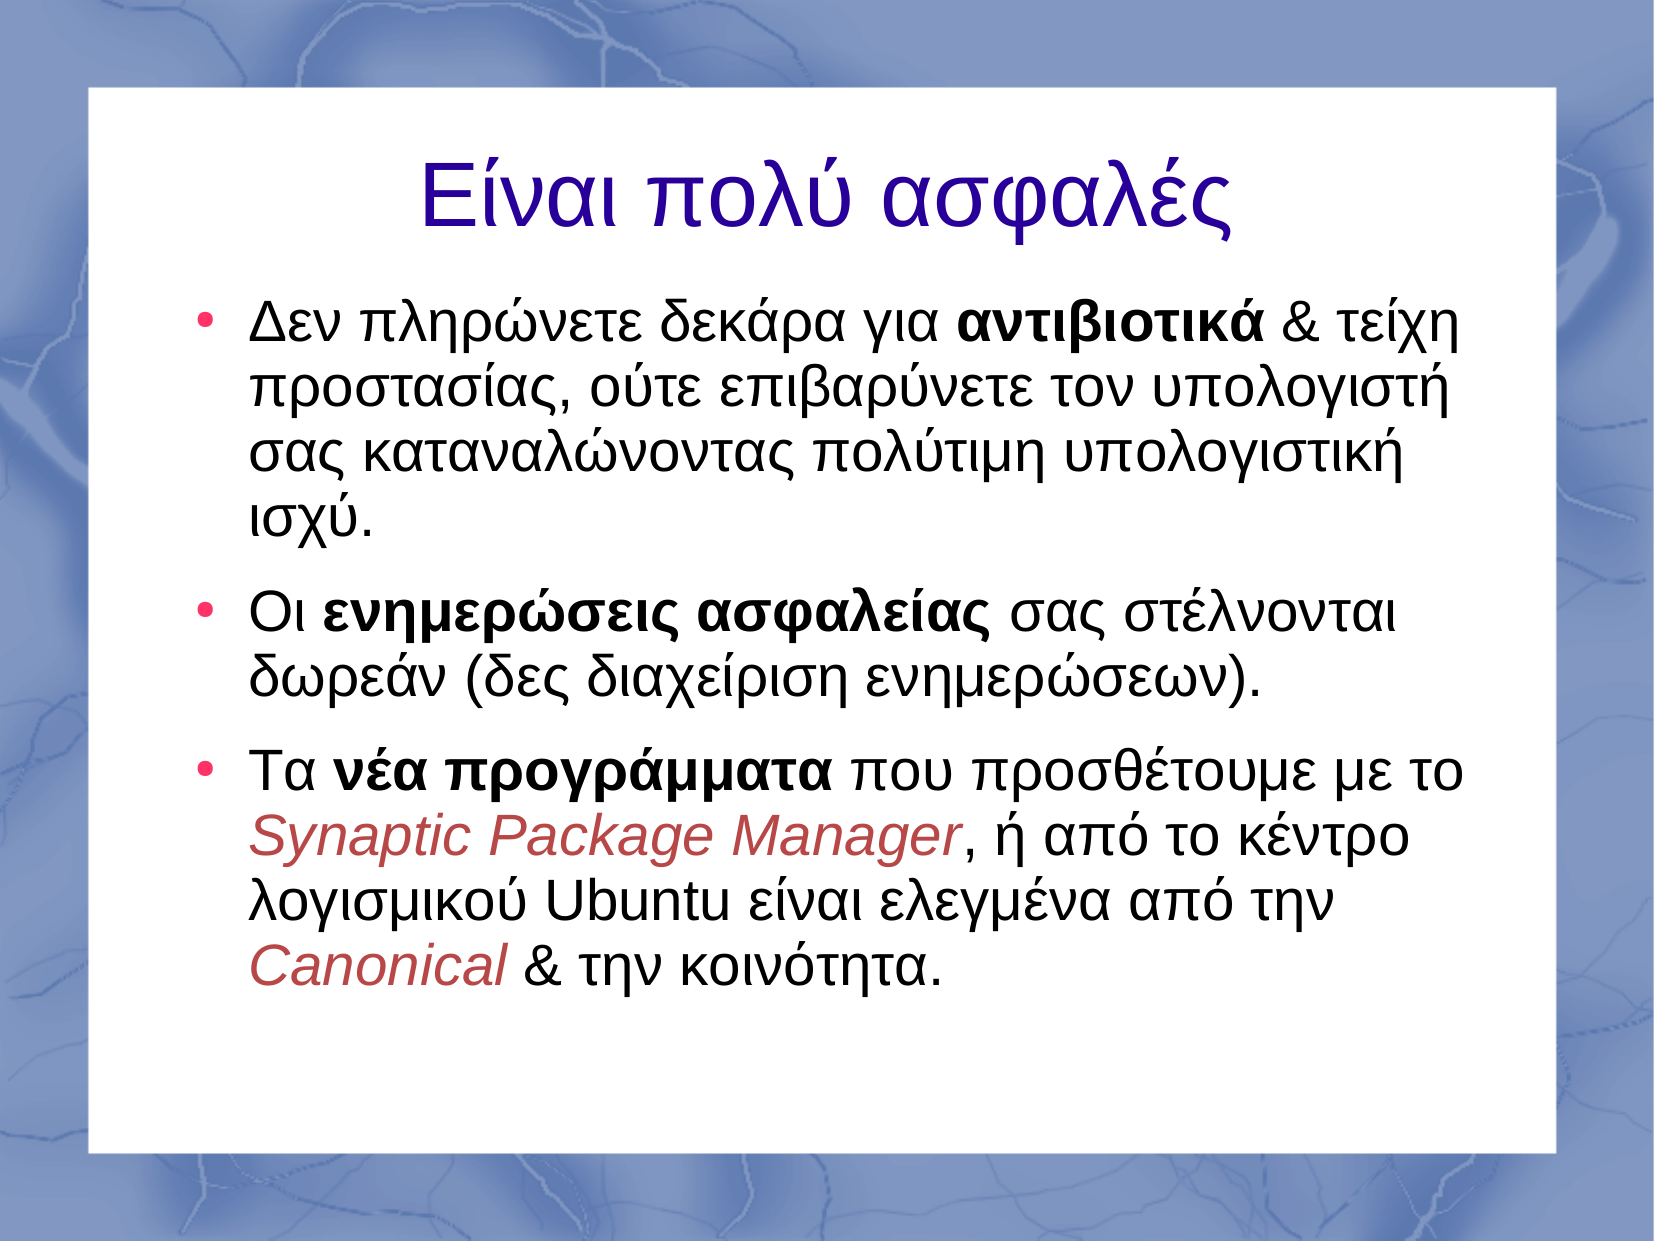

# Είναι πολύ ασφαλές
Δεν πληρώνετε δεκάρα για αντιβιοτικά & τείχη προστασίας, ούτε επιβαρύνετε τον υπολογιστή σας καταναλώνοντας πολύτιμη υπολογιστική ισχύ.
Οι ενημερώσεις ασφαλείας σας στέλνονται δωρεάν (δες διαχείριση ενημερώσεων).
Τα νέα προγράμματα που προσθέτουμε με το Synaptic Package Manager, ή από το κέντρο λογισμικού Ubuntu είναι ελεγμένα από την Canonical & την κοινότητα.